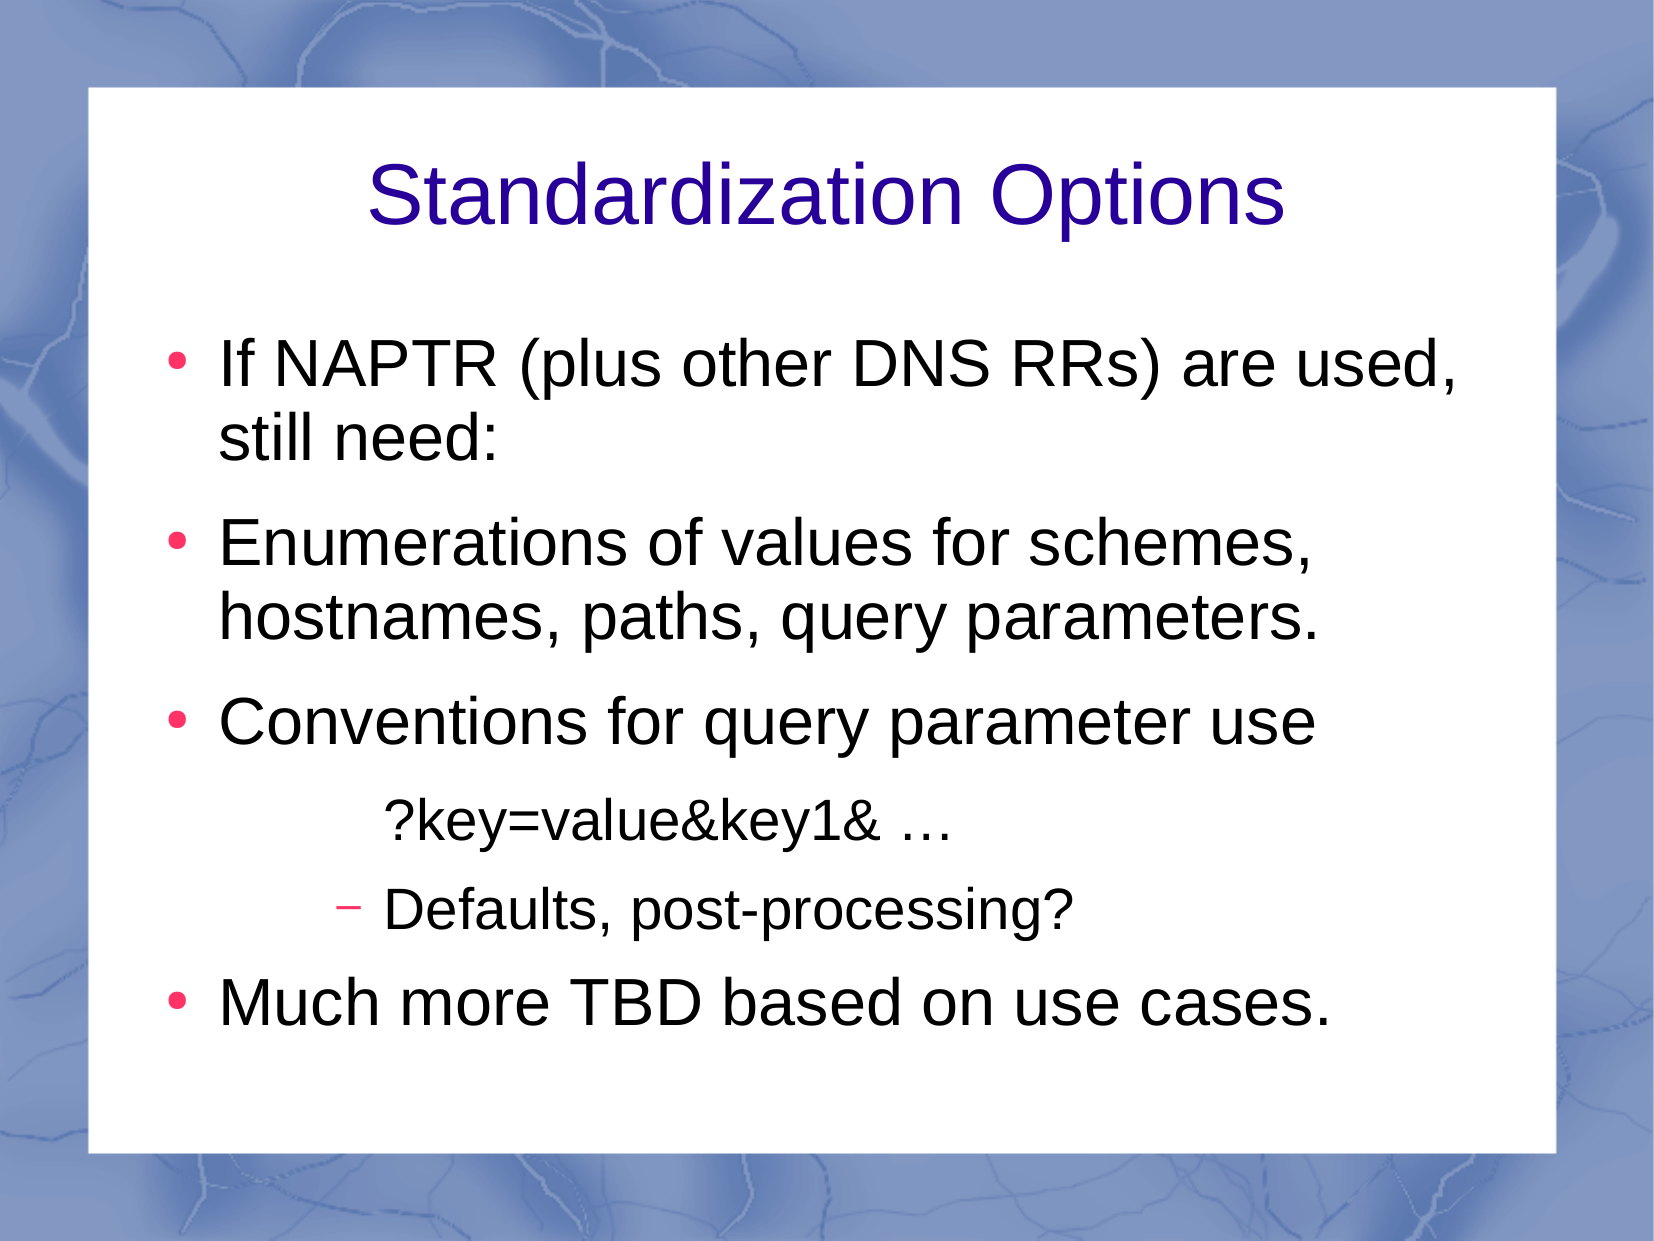

# Standardization Options
If NAPTR (plus other DNS RRs) are used, still need:
Enumerations of values for schemes, hostnames, paths, query parameters.
Conventions for query parameter use
?key=value&key1& …
Defaults, post-processing?
Much more TBD based on use cases.